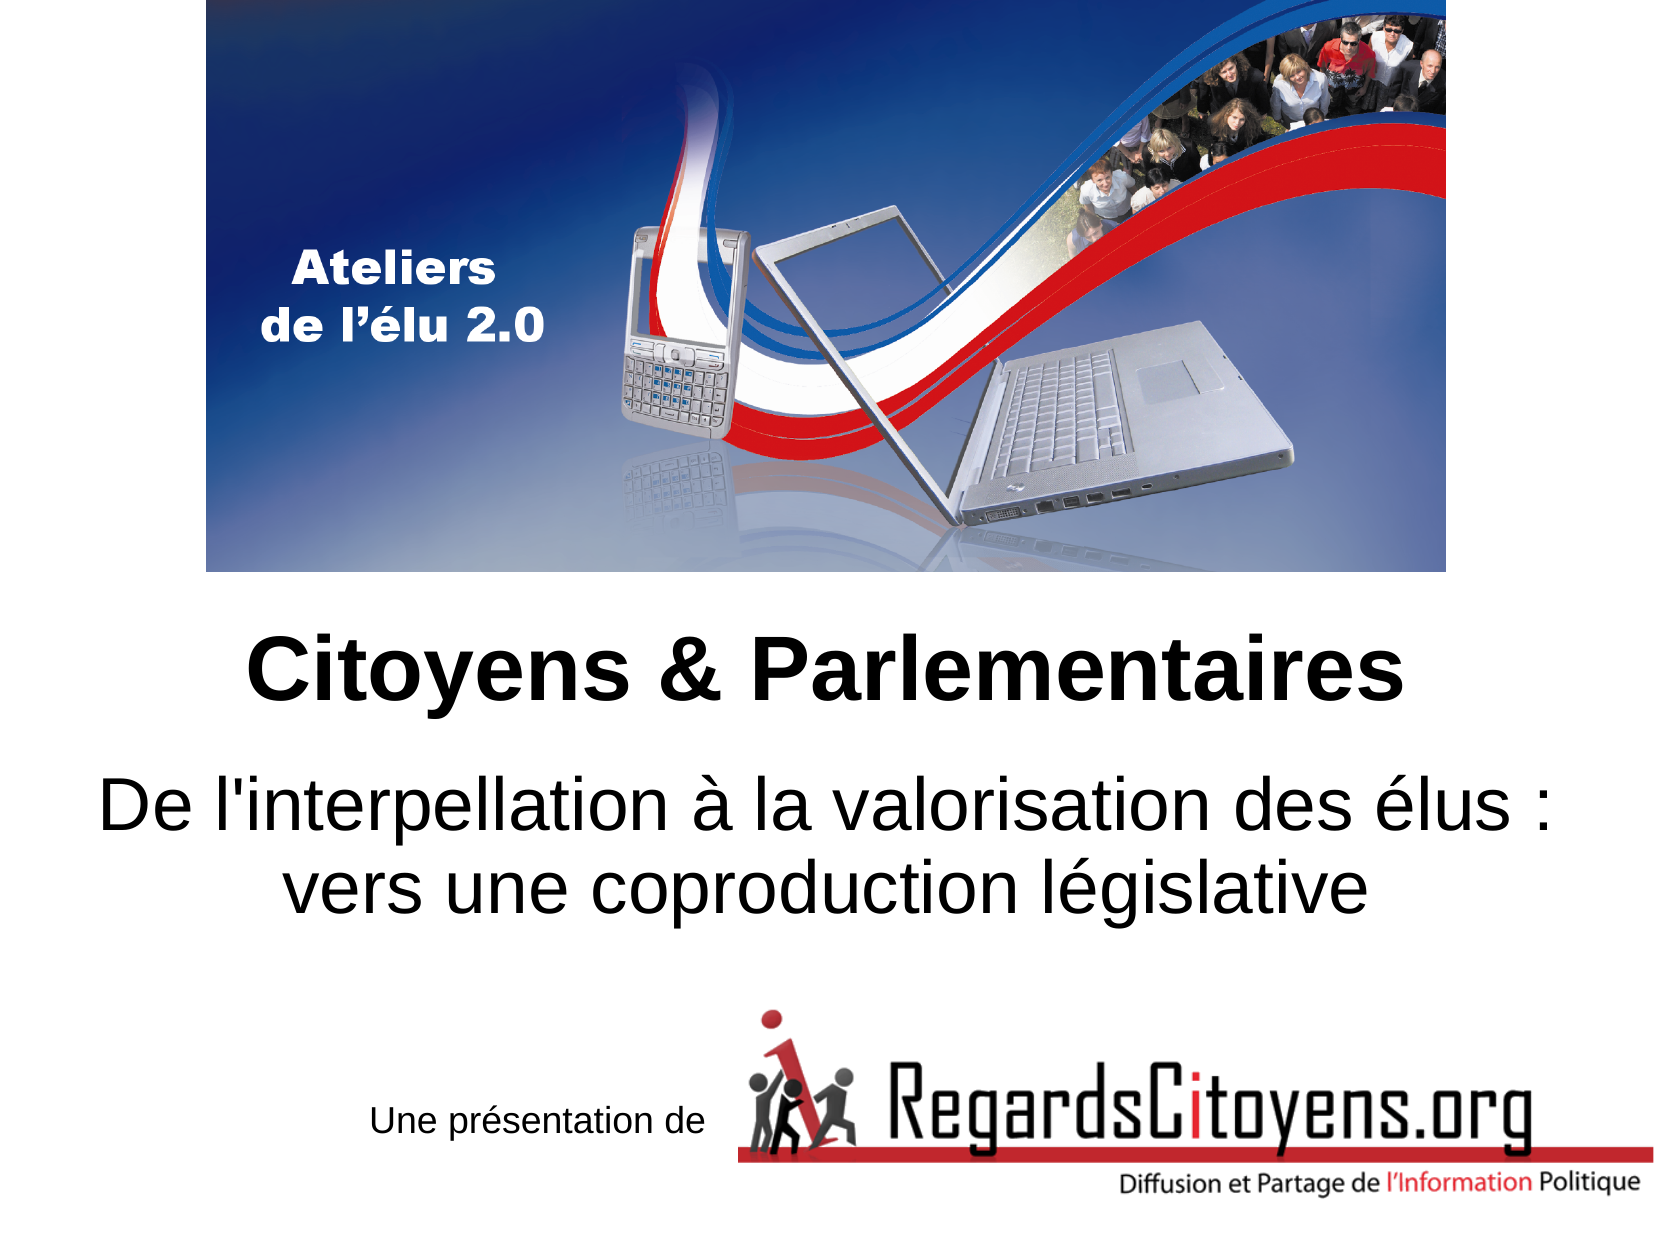

# Citoyens & Parlementaires
De l'interpellation à la valorisation des élus :
vers une coproduction législative
Une présentation de